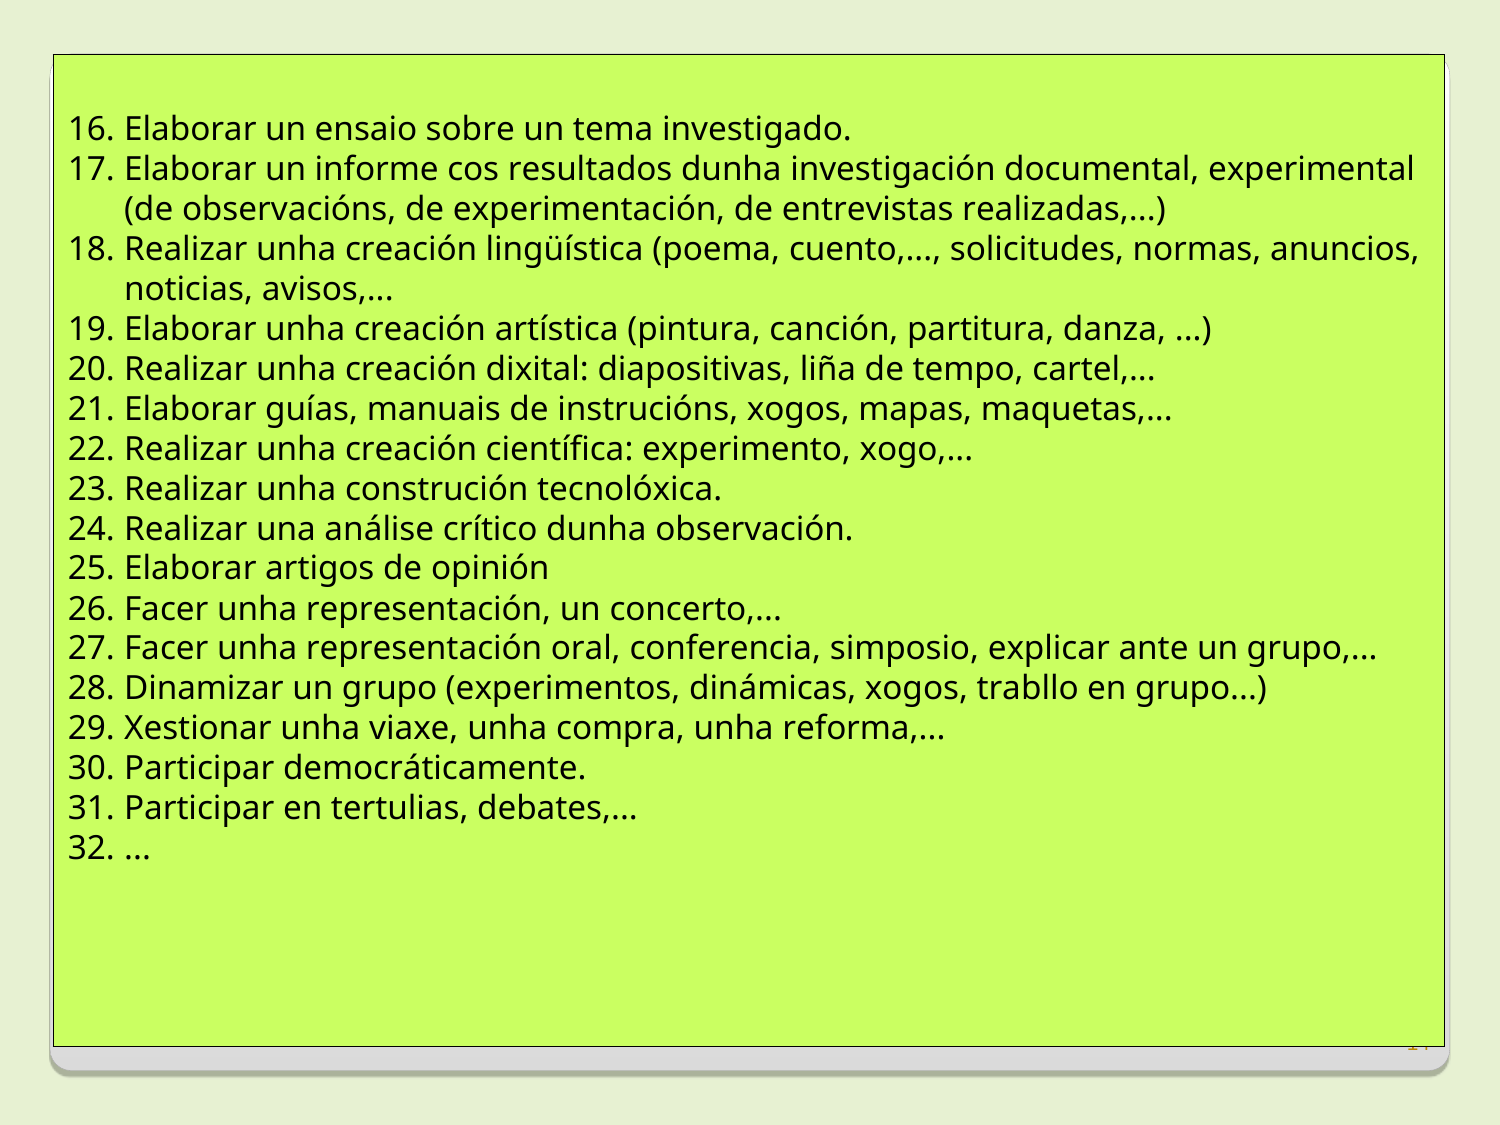

| Elaborar un ensaio sobre un tema investigado. Elaborar un informe cos resultados dunha investigación documental, experimental (de observacións, de experimentación, de entrevistas realizadas,...) Realizar unha creación lingüística (poema, cuento,..., solicitudes, normas, anuncios, noticias, avisos,... Elaborar unha creación artística (pintura, canción, partitura, danza, ...) Realizar unha creación dixital: diapositivas, liña de tempo, cartel,... Elaborar guías, manuais de instrucións, xogos, mapas, maquetas,... Realizar unha creación científica: experimento, xogo,... Realizar unha construción tecnolóxica. Realizar una análise crítico dunha observación. Elaborar artigos de opinión Facer unha representación, un concerto,... Facer unha representación oral, conferencia, simposio, explicar ante un grupo,... Dinamizar un grupo (experimentos, dinámicas, xogos, trabllo en grupo...) Xestionar unha viaxe, unha compra, unha reforma,... Participar democráticamente. Participar en tertulias, debates,... ... |
| --- |